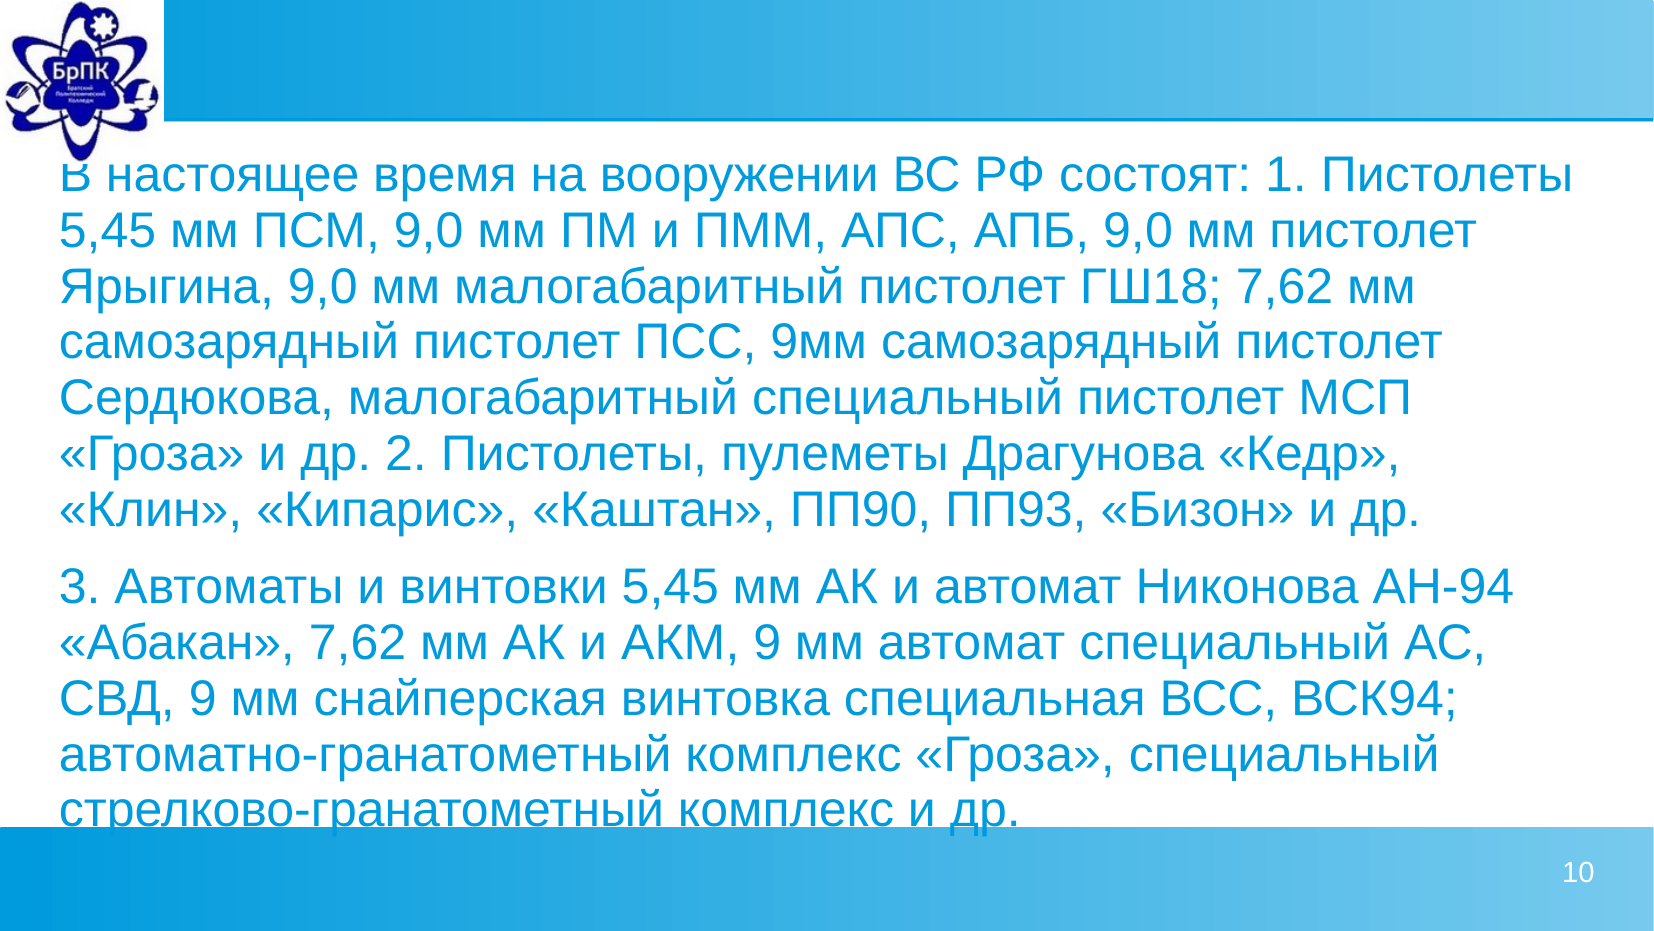

# В настоящее время на вооружении ВС РФ состоят: 1. Пистолеты 5,45 мм ПСМ, 9,0 мм ПМ и ПММ, АПС, АПБ, 9,0 мм пистолет Ярыгина, 9,0 мм малогабаритный пистолет ГШ18; 7,62 мм самозарядный пистолет ПСС, 9мм самозарядный пистолет Сердюкова, малогабаритный специальный пистолет МСП «Гроза» и др. 2. Пистолеты, пулеметы Драгунова «Кедр», «Клин», «Кипарис», «Каштан», ПП90, ПП93, «Бизон» и др.
3. Автоматы и винтовки 5,45 мм АК и автомат Никонова АН-94 «Абакан», 7,62 мм АК и АКМ, 9 мм автомат специальный АС, СВД, 9 мм снайперская винтовка специальная ВСС, ВСК94; автоматно-гранатометный комплекс «Гроза», специальный стрелково-гранатометный комплекс и др.
10